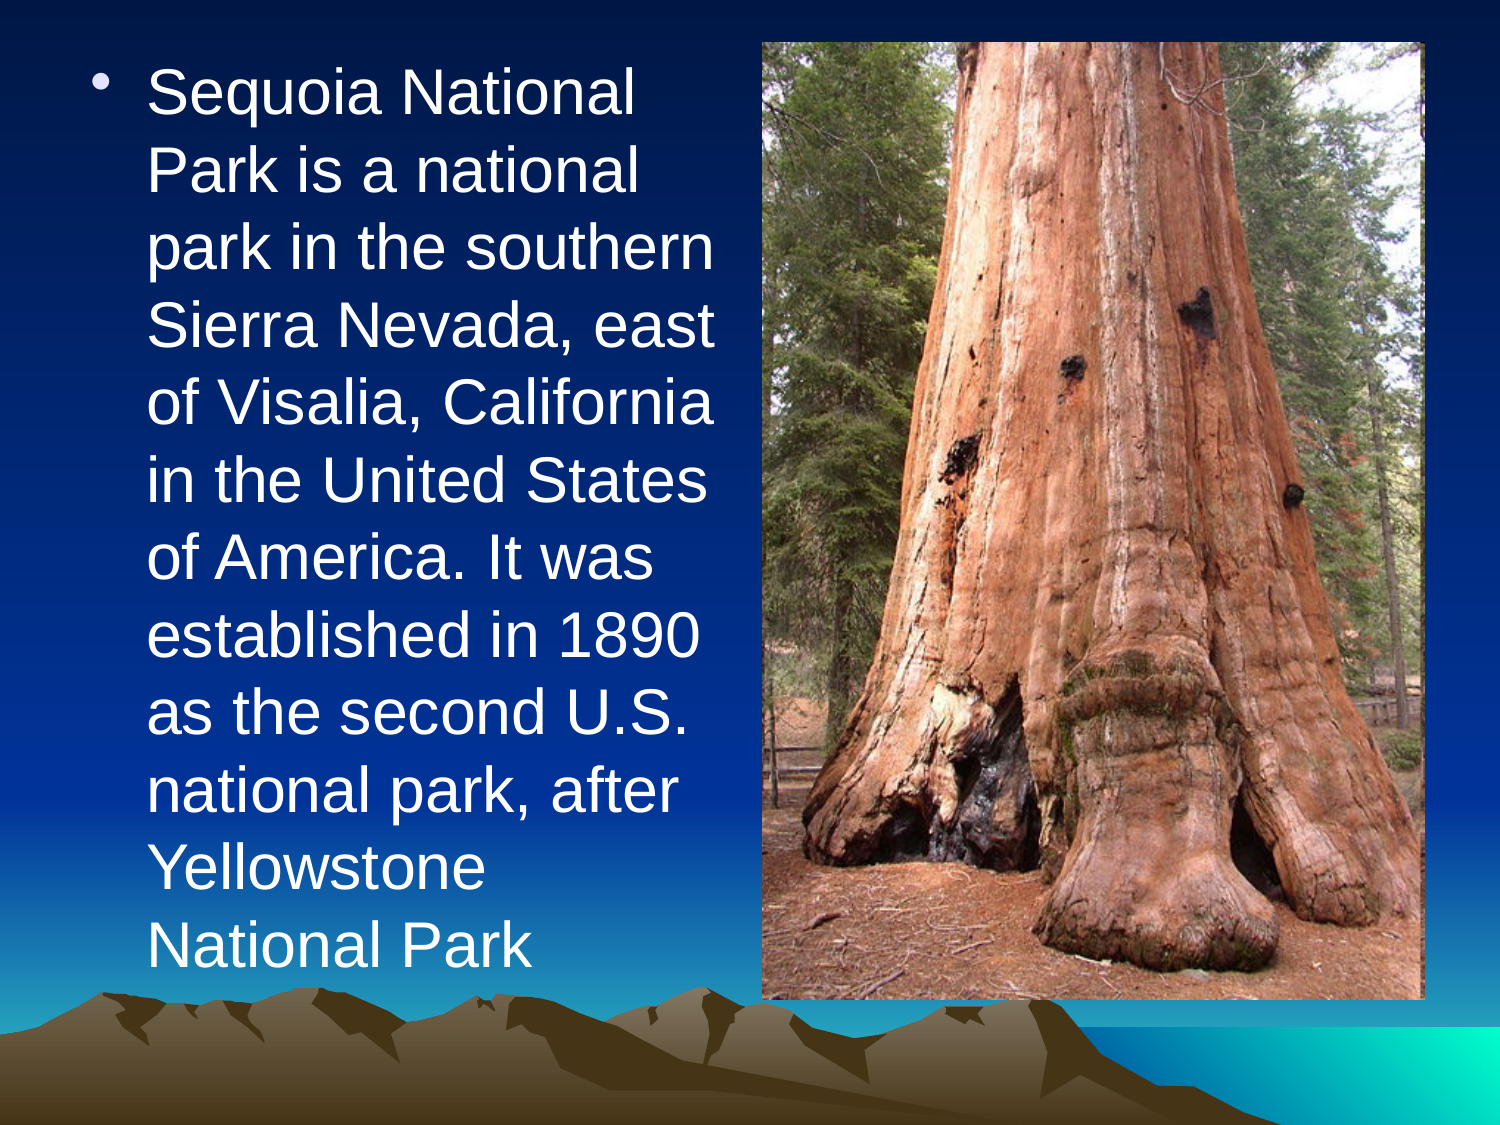

#
Sequoia National Park is a national park in the southern Sierra Nevada, east of Visalia, California in the United States of America. It was established in 1890 as the second U.S. national park, after Yellowstone National Park